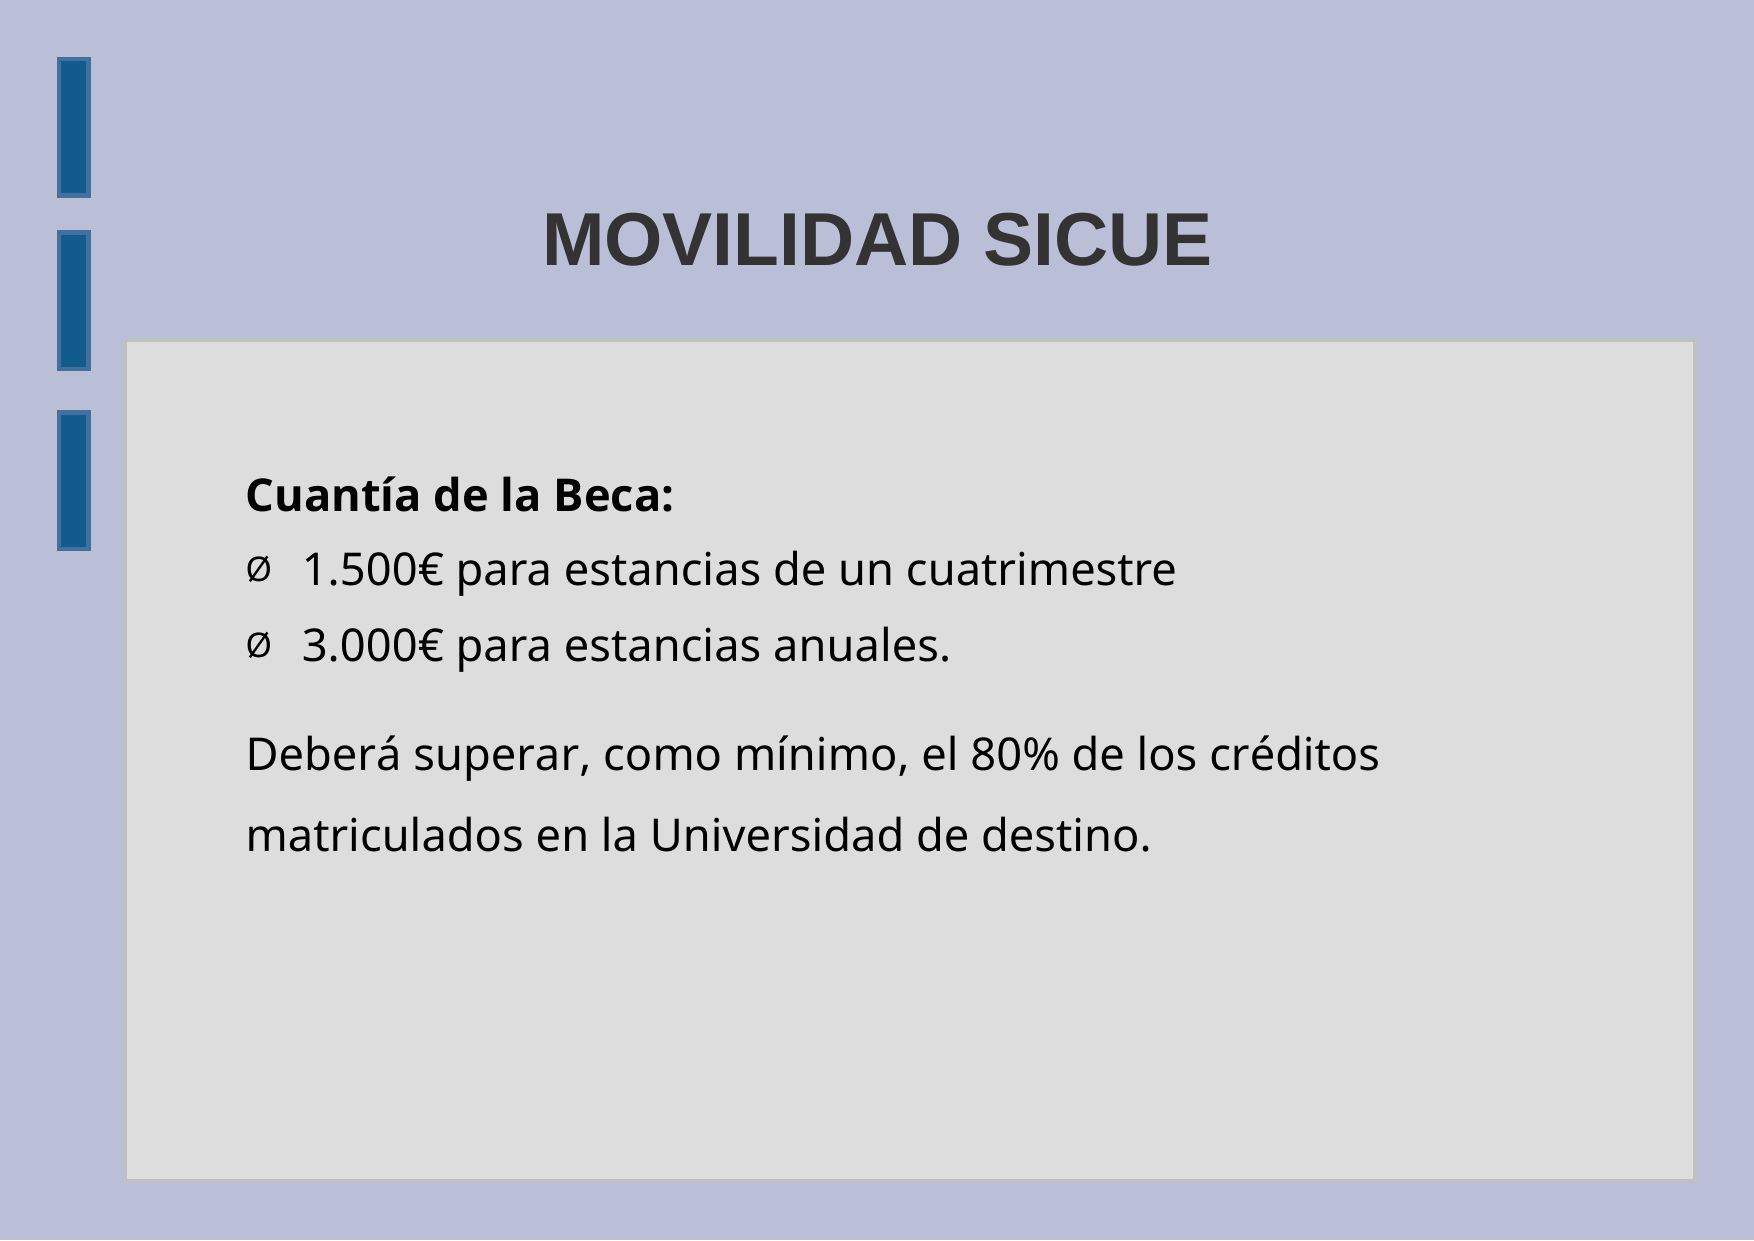

# MOVILIDAD SICUE
Cuantía de la Beca:
1.500€ para estancias de un cuatrimestre
3.000€ para estancias anuales.
Deberá superar, como mínimo, el 80% de los créditos matriculados en la Universidad de destino.